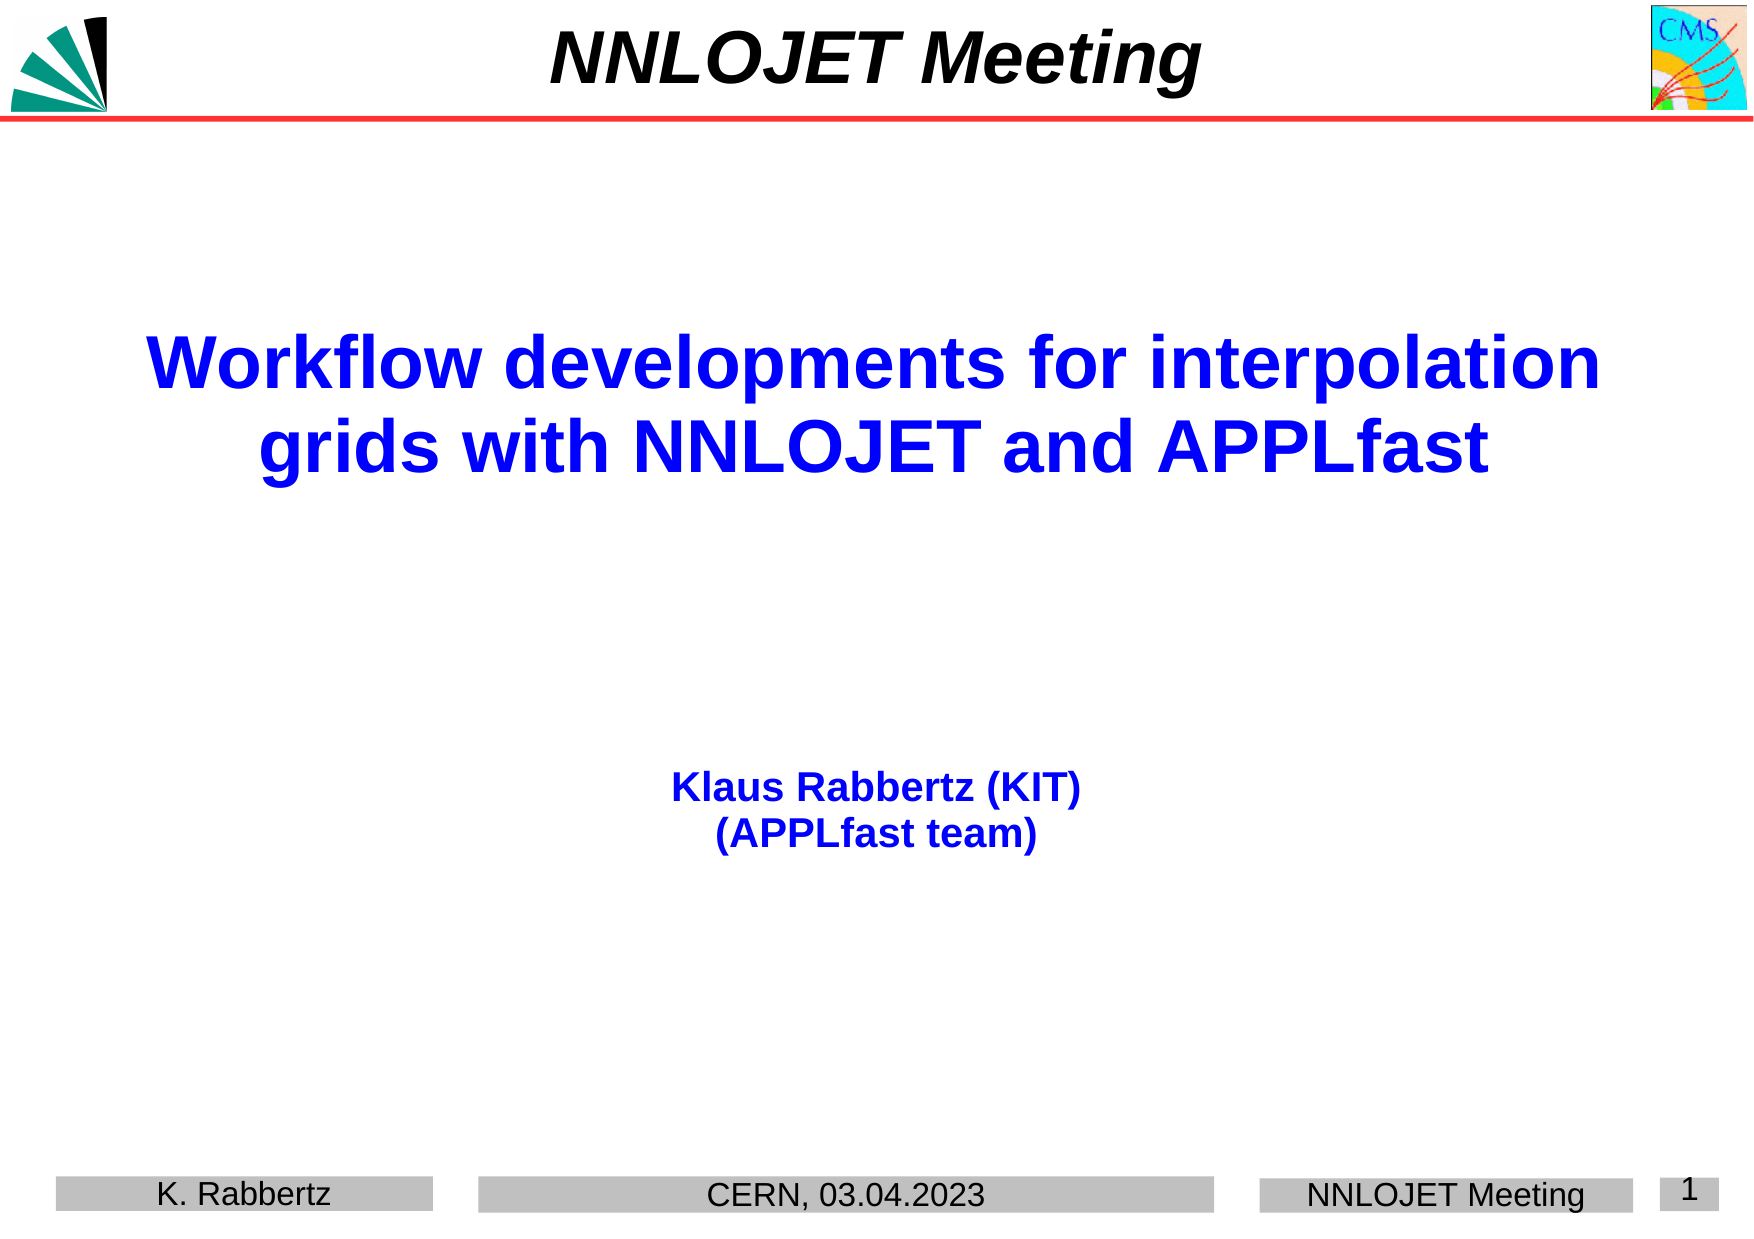

# NNLOJET Meeting
Workflow developments for interpolation grids with NNLOJET and APPLfast
Klaus Rabbertz (KIT)
(APPLfast team)
Klaus Rabbertz, KIT